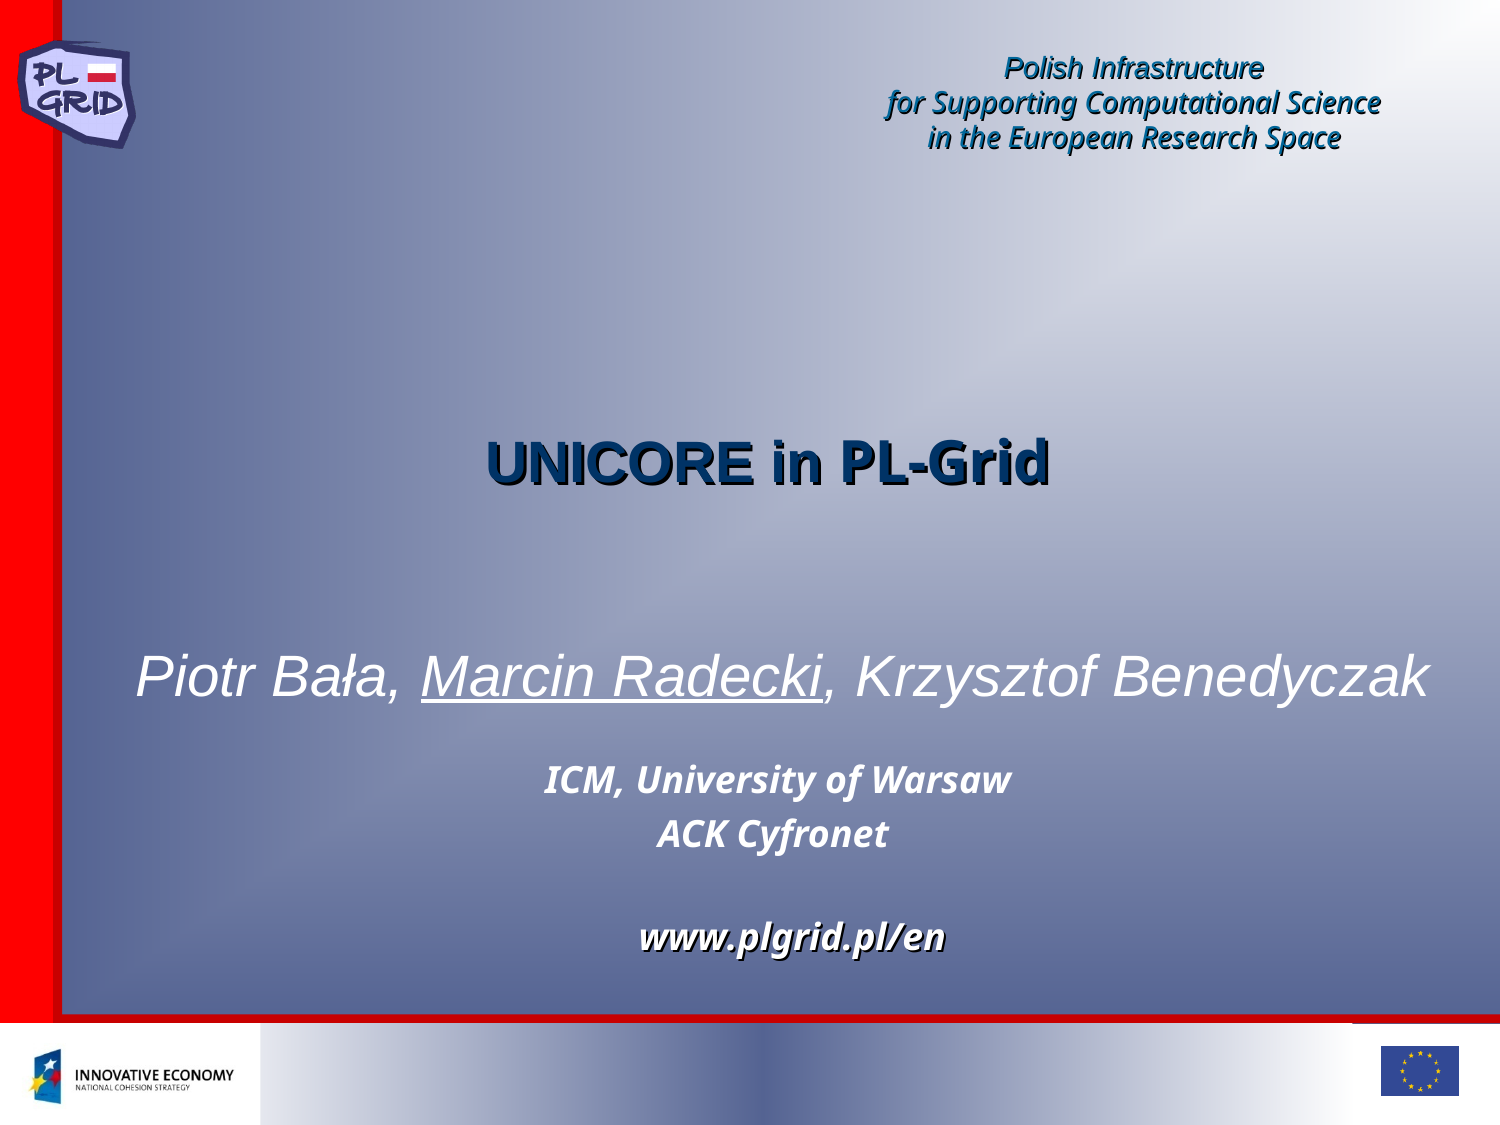

# UNICORE in PL-Grid
Piotr Bała, Marcin Radecki, Krzysztof Benedyczak
 ICM, University of Warsaw
ACK Cyfronet
www.plgrid.pl/en